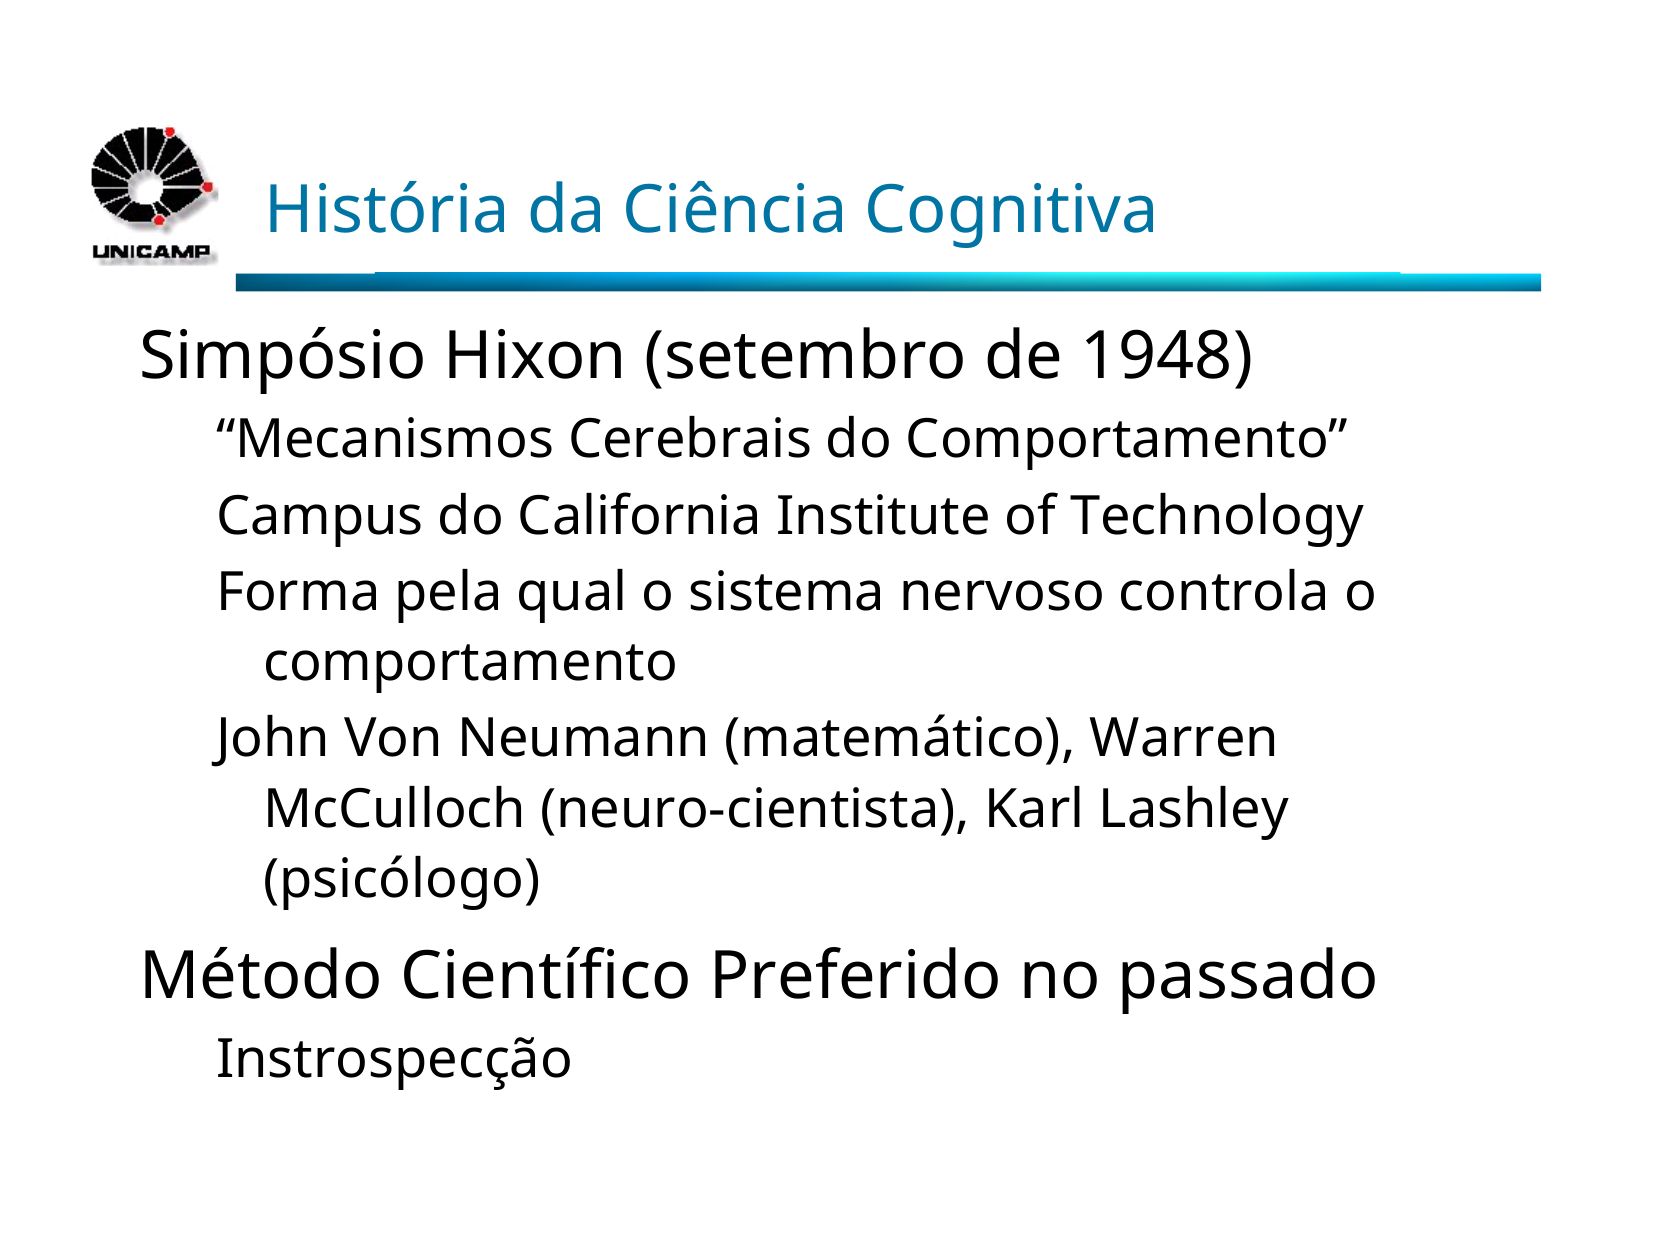

# História da Ciência Cognitiva
Simpósio Hixon (setembro de 1948)
“Mecanismos Cerebrais do Comportamento”
Campus do California Institute of Technology
Forma pela qual o sistema nervoso controla o comportamento
John Von Neumann (matemático), Warren McCulloch (neuro-cientista), Karl Lashley (psicólogo)
Método Científico Preferido no passado
Instrospecção